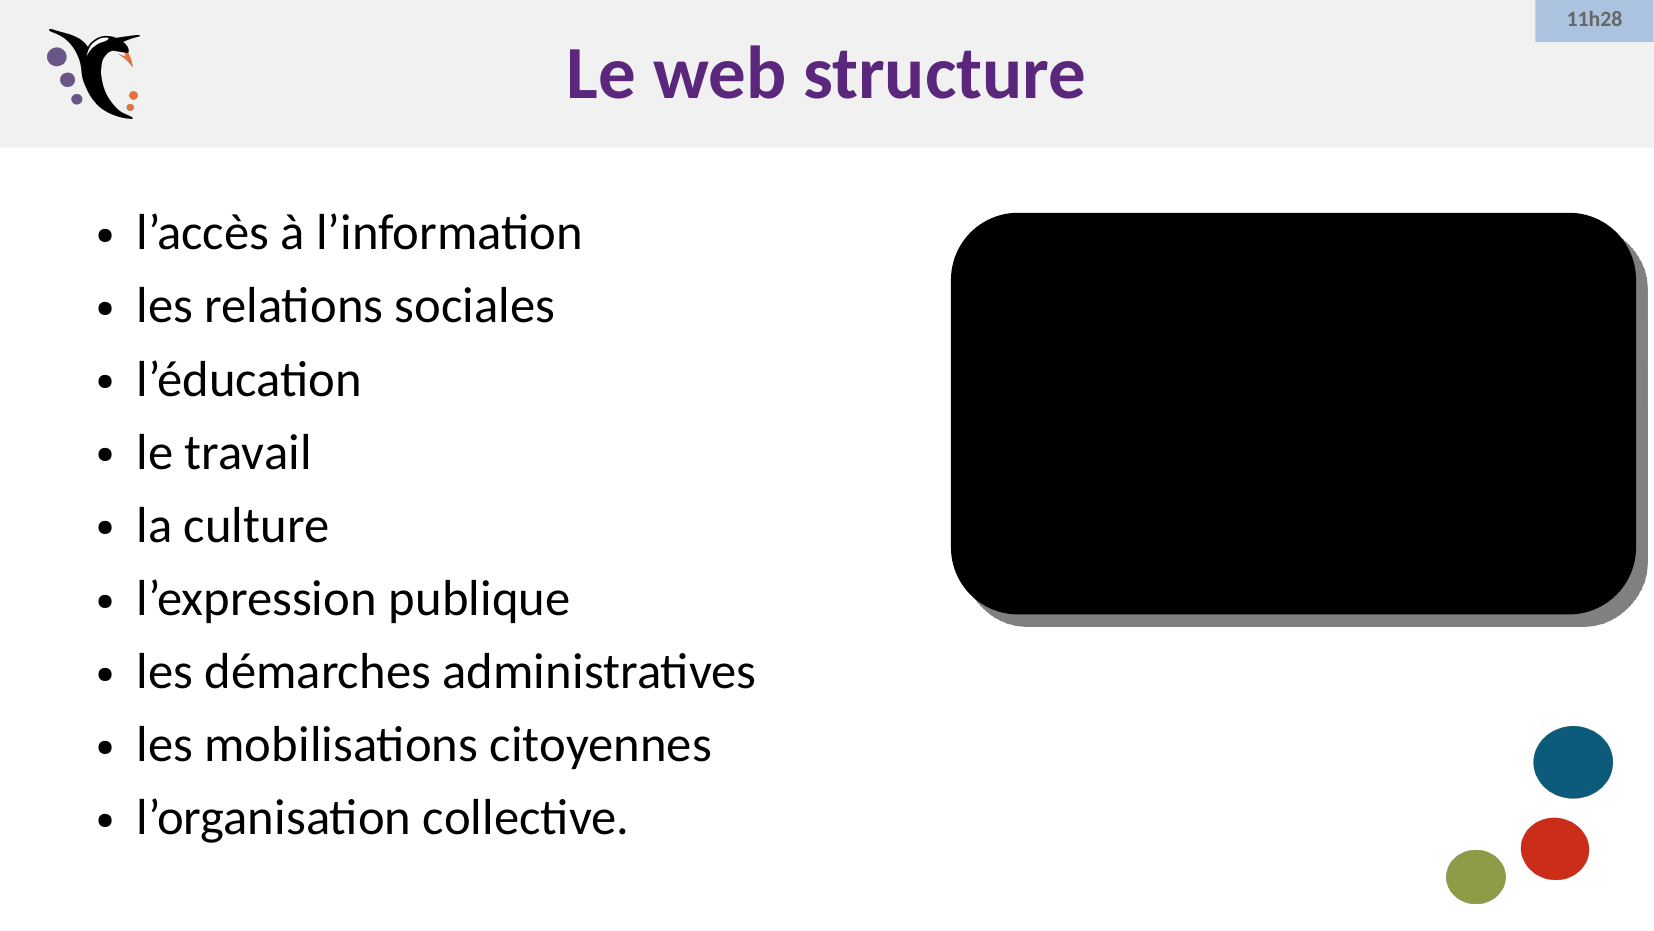

11h28
# Le web structure
l’accès à l’information
les relations sociales
l’éducation
le travail
la culture
l’expression publique
les démarches administratives
les mobilisations citoyennes
l’organisation collective.